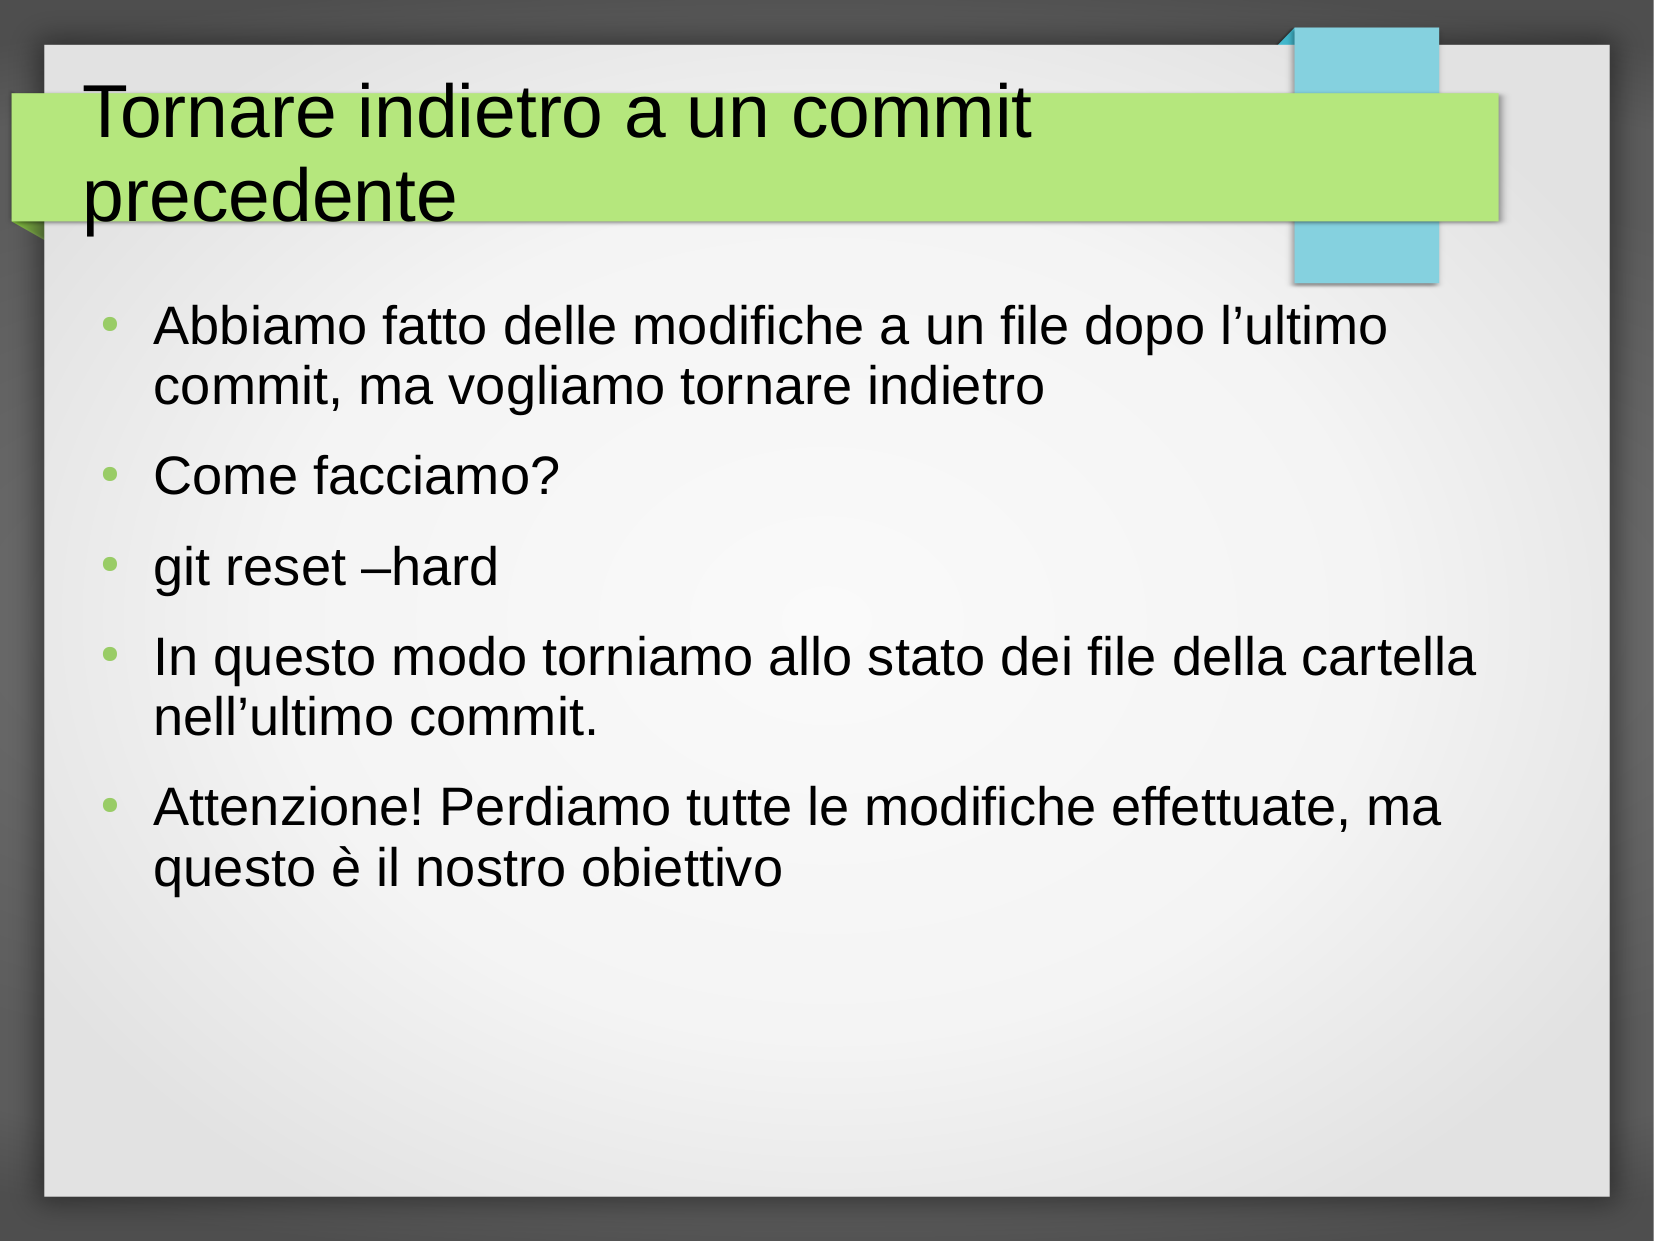

# Tornare indietro a un commit precedente
Abbiamo fatto delle modifiche a un file dopo l’ultimo commit, ma vogliamo tornare indietro
Come facciamo?
git reset –hard
In questo modo torniamo allo stato dei file della cartella nell’ultimo commit.
Attenzione! Perdiamo tutte le modifiche effettuate, ma questo è il nostro obiettivo